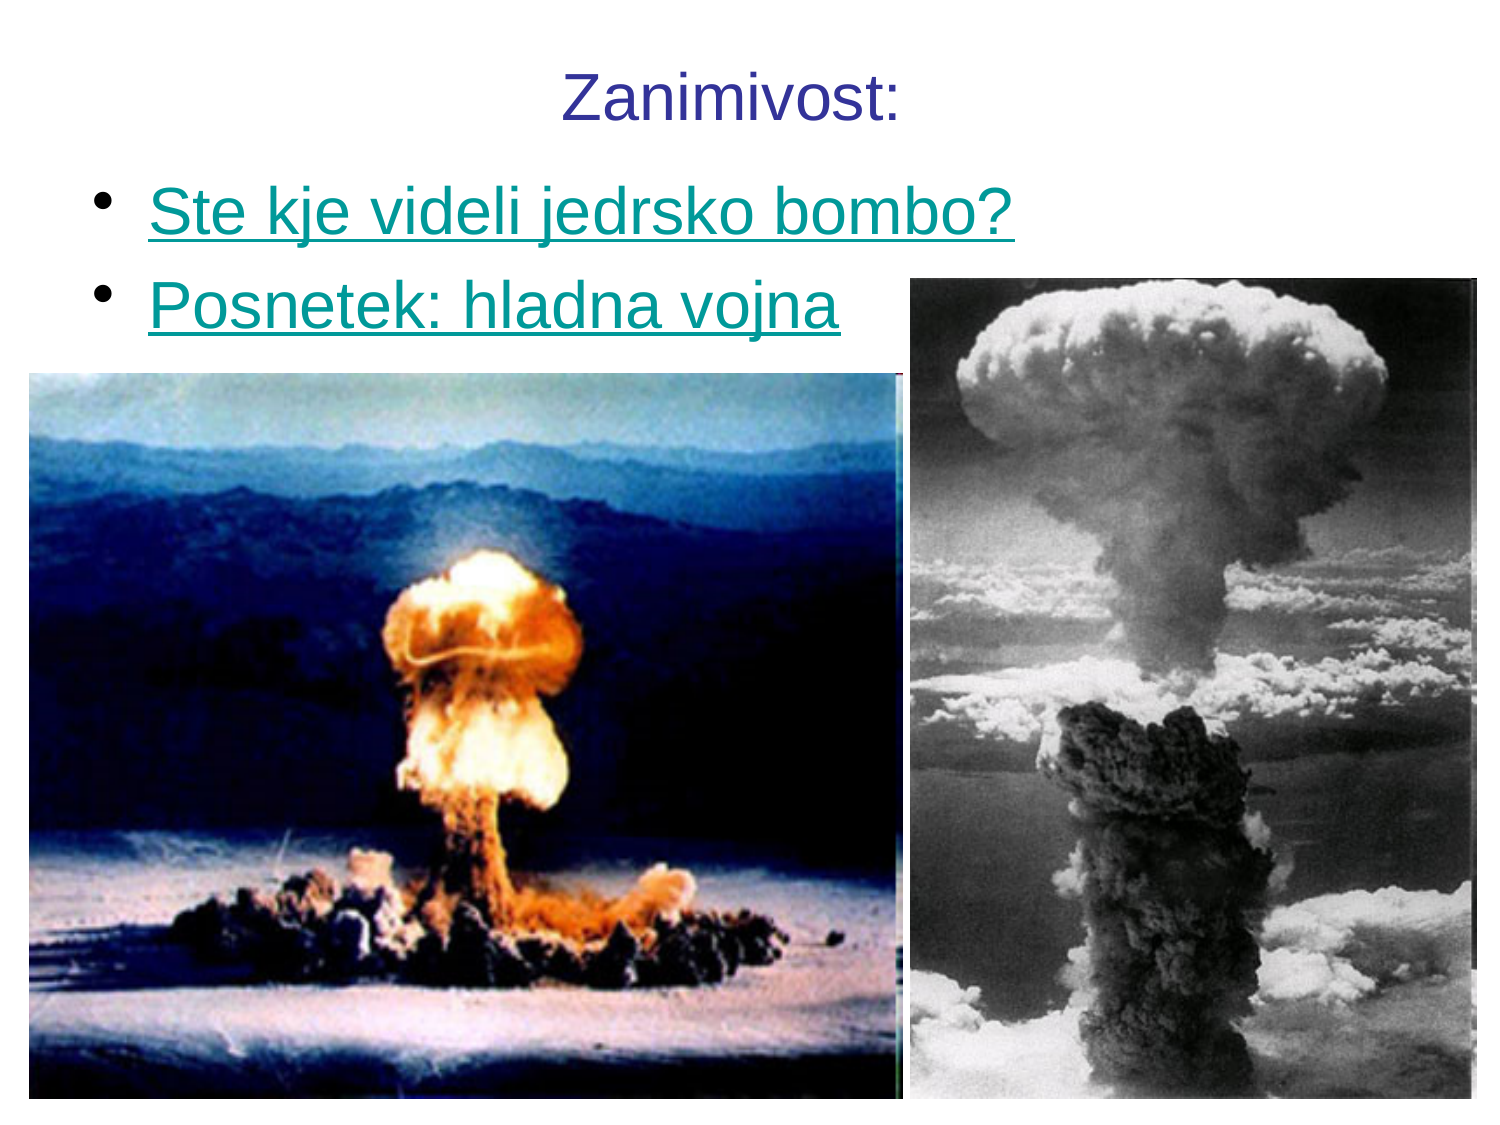

# Zanimivost:
Ste kje videli jedrsko bombo?
Posnetek: hladna vojna